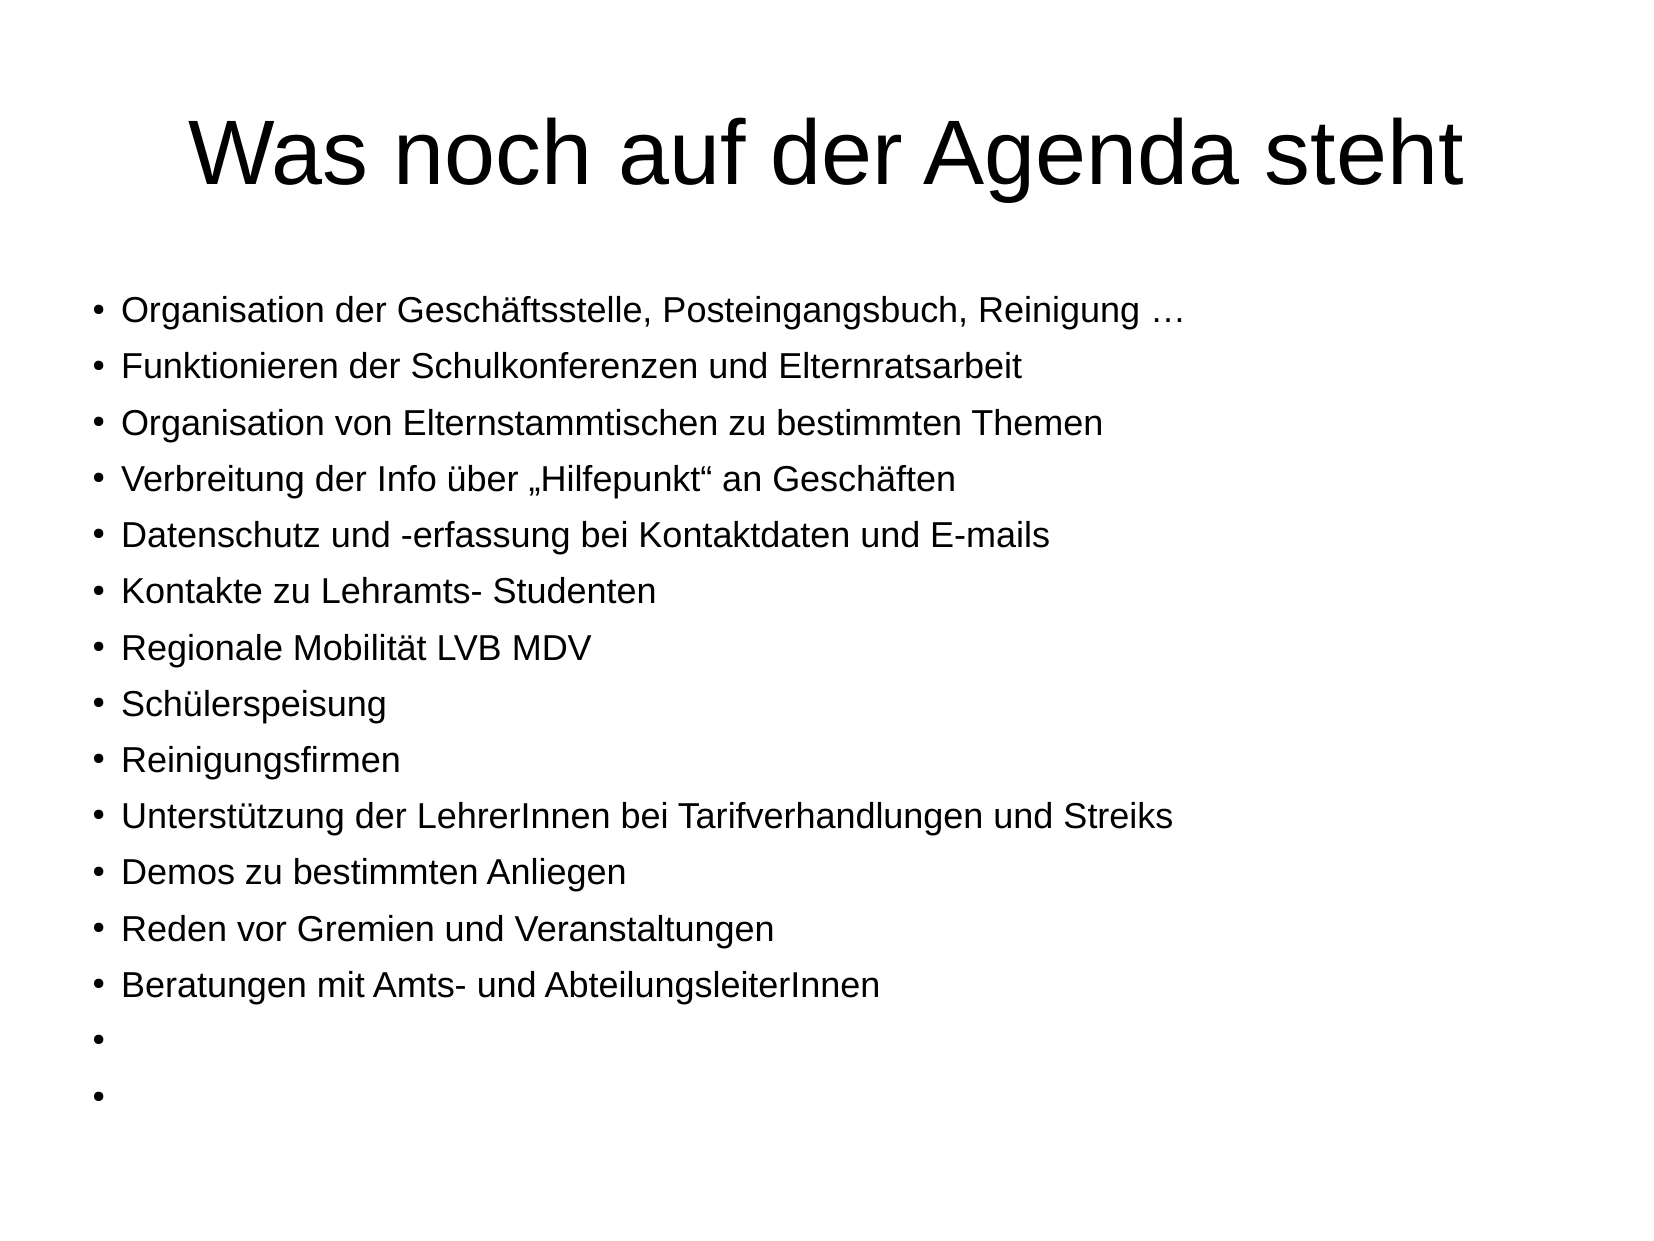

# Was noch auf der Agenda steht
Organisation der Geschäftsstelle, Posteingangsbuch, Reinigung …
Funktionieren der Schulkonferenzen und Elternratsarbeit
Organisation von Elternstammtischen zu bestimmten Themen
Verbreitung der Info über „Hilfepunkt“ an Geschäften
Datenschutz und -erfassung bei Kontaktdaten und E-mails
Kontakte zu Lehramts- Studenten
Regionale Mobilität LVB MDV
Schülerspeisung
Reinigungsfirmen
Unterstützung der LehrerInnen bei Tarifverhandlungen und Streiks
Demos zu bestimmten Anliegen
Reden vor Gremien und Veranstaltungen
Beratungen mit Amts- und AbteilungsleiterInnen